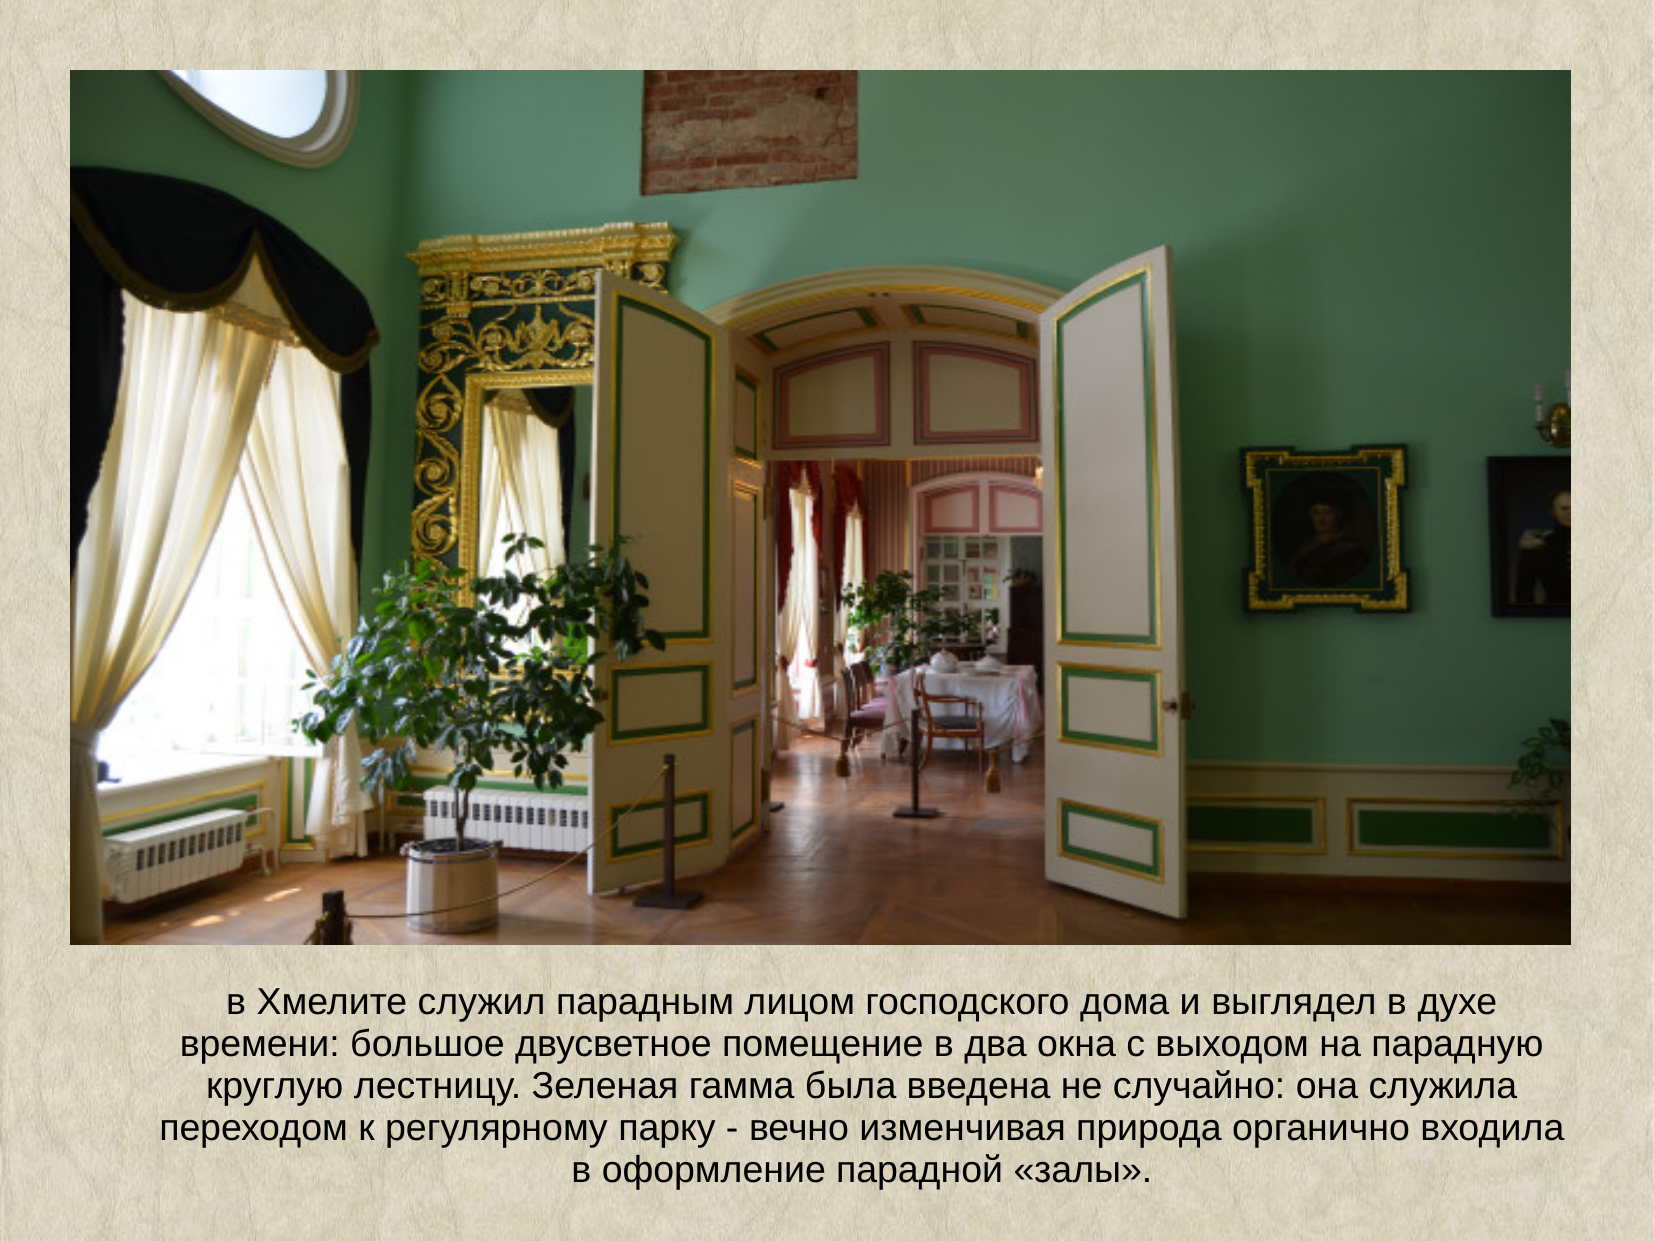

# в Хмелите служил парадным лицом господского дома и выглядел в духе времени: большое двусветное помещение в два окна с выходом на парадную круглую лестницу. Зеленая гамма была введена не случайно: она служила переходом к регулярному парку - вечно изменчивая природа органично входила в оформление парадной «залы».